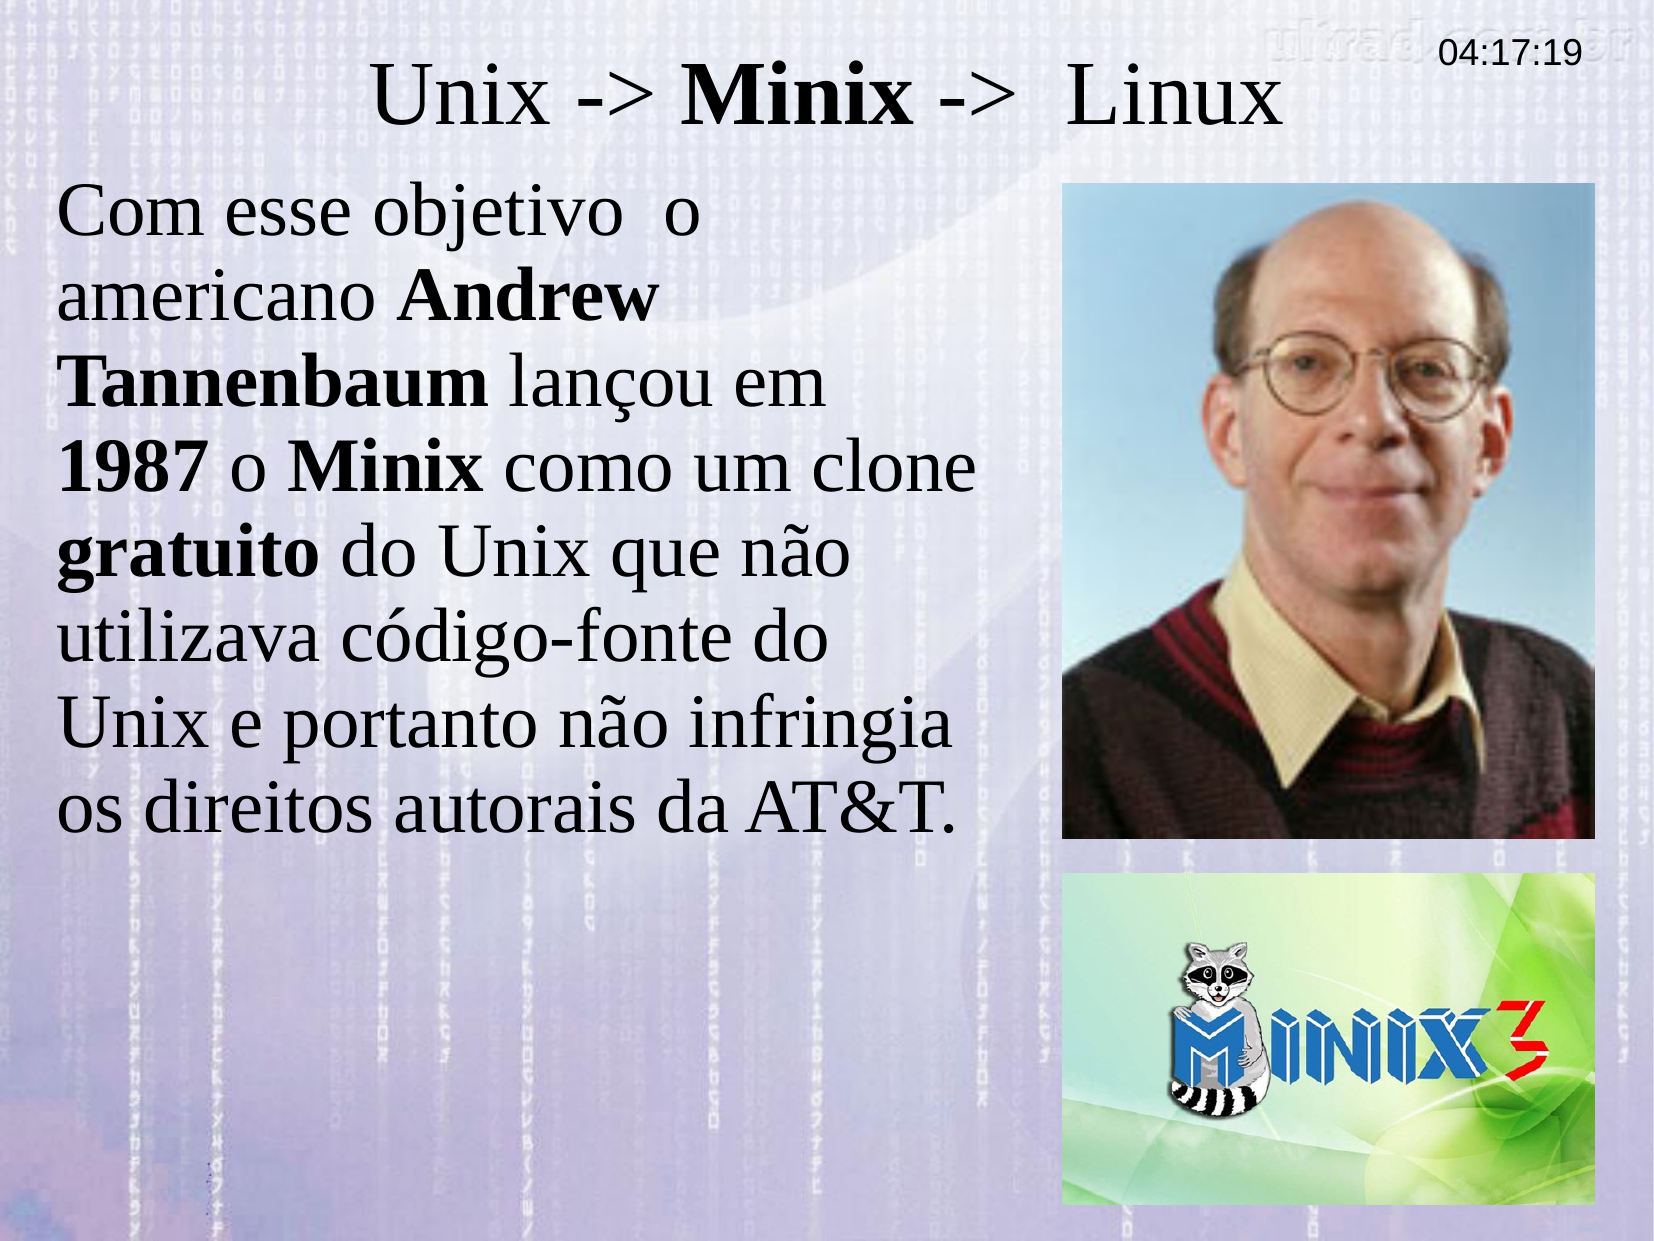

03:10:28
Unix -> Minix -> Linux
Com esse objetivo o americano Andrew Tannenbaum lançou em 1987 o Minix como um clone gratuito do Unix que não utilizava código-fonte do Unix e portanto não infringia os direitos autorais da AT&T.